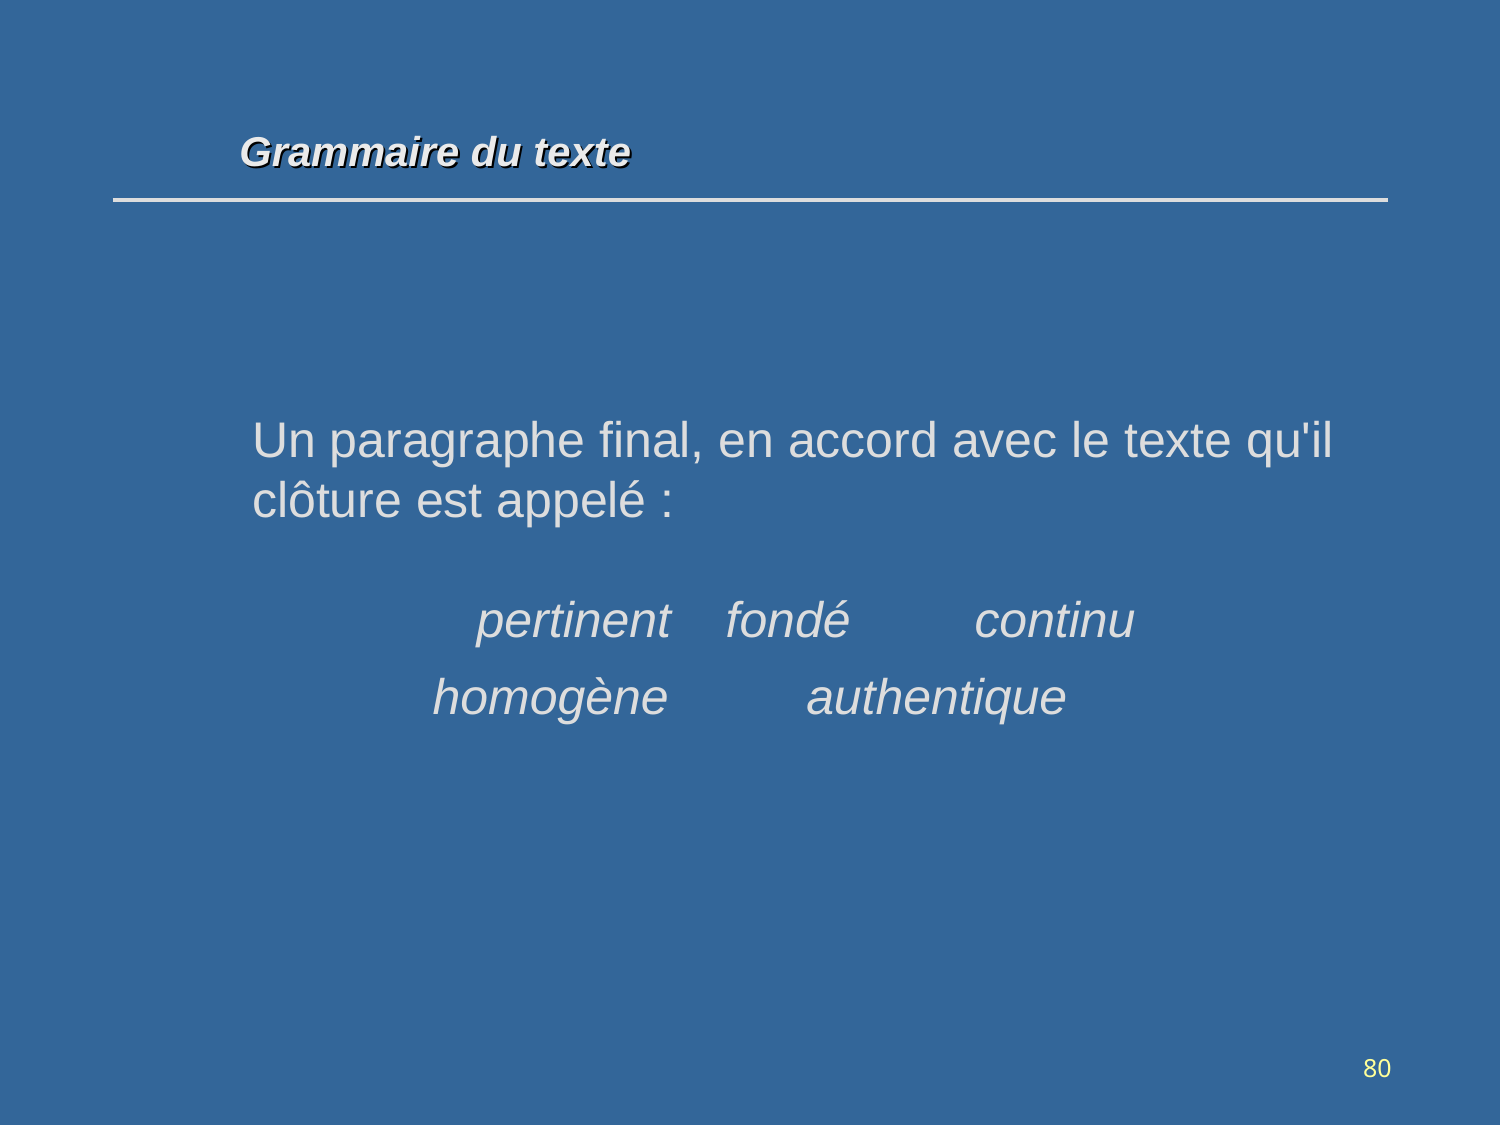

Grammaire du texte
Un paragraphe final, en accord avec le texte qu'il clôture est appelé :
pertinent	fondé	continu
homogène		authentique
80